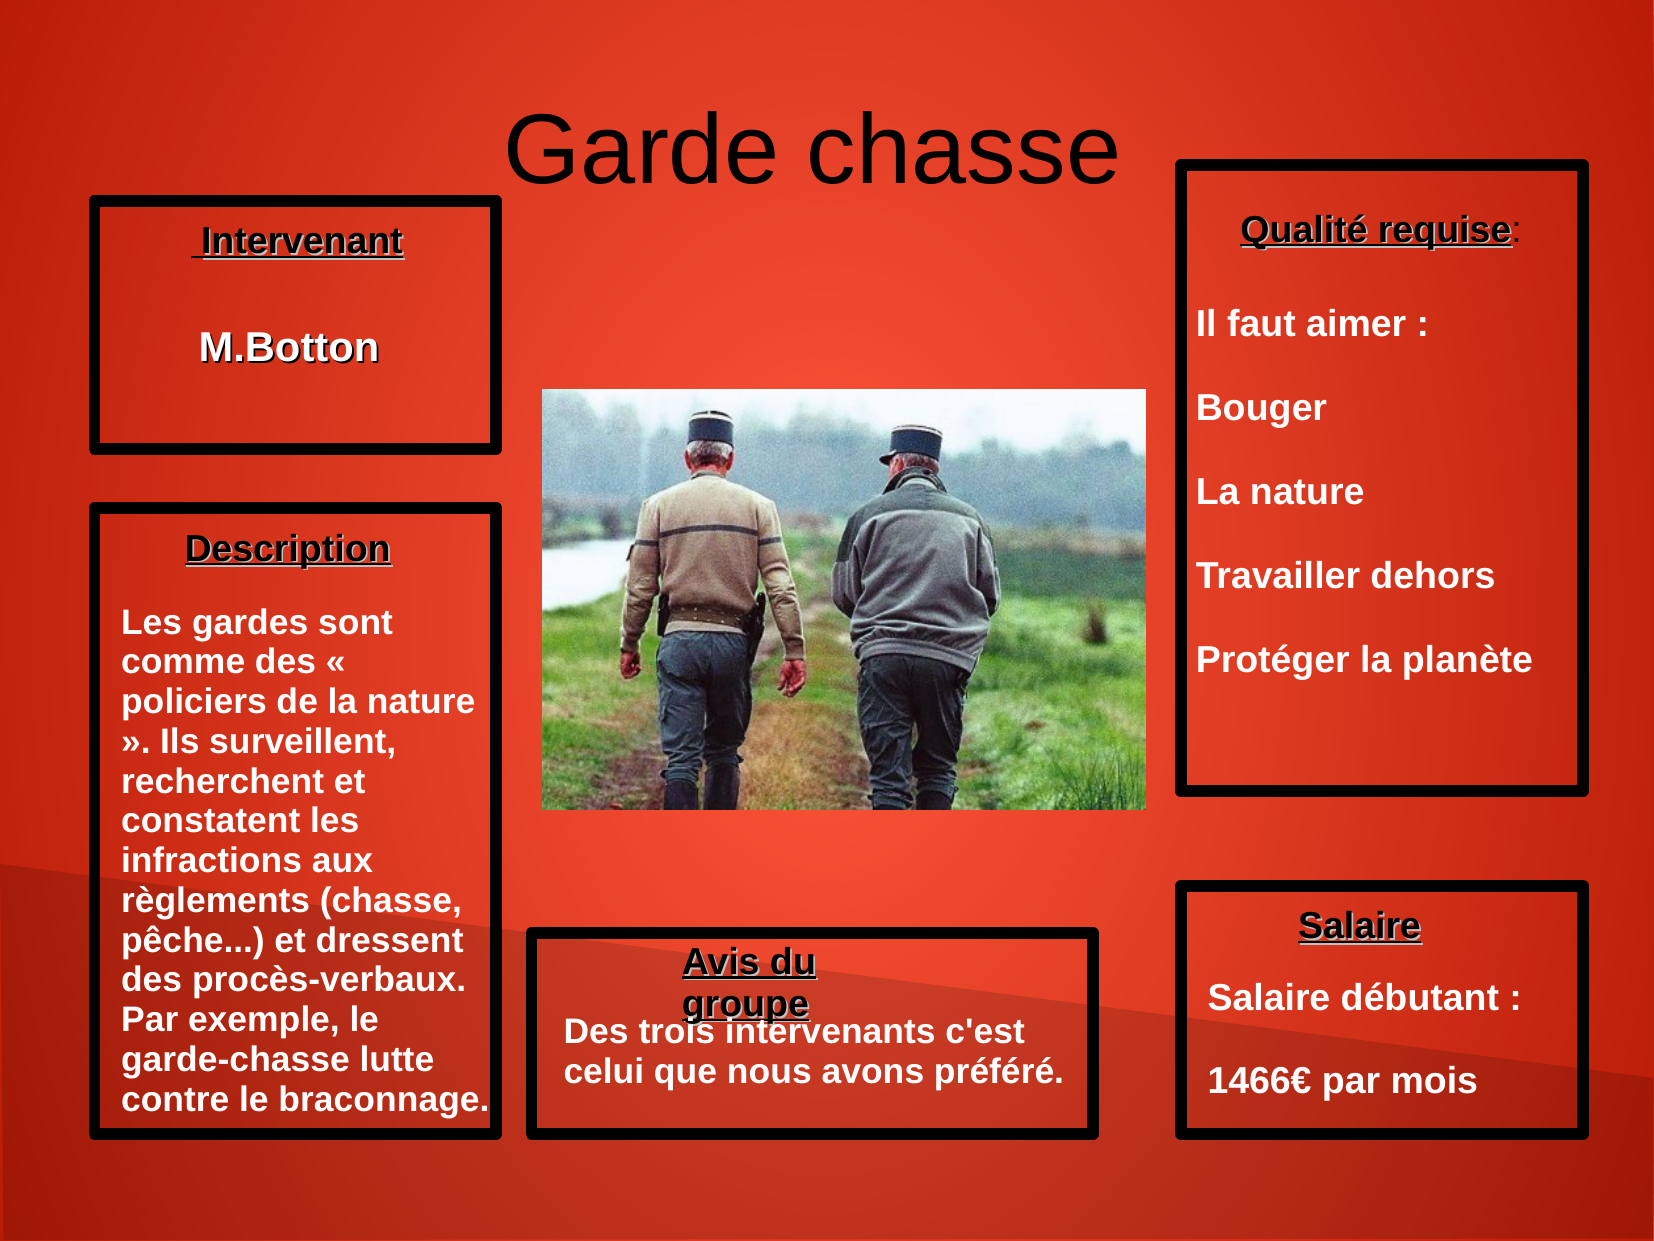

# Garde chasse
 Qualité requise:
 Intervenant
Il faut aimer :
Bouger
La nature
Travailler dehors
Protéger la planète
 M.Botton
Description
Les gardes sont comme des « policiers de la nature ». Ils surveillent, recherchent et constatent les infractions aux règlements (chasse, pêche...) et dressent des procès-verbaux. Par exemple, le garde-chasse lutte contre le braconnage.
Salaire
Avis du groupe
Salaire débutant :
1466€ par mois
Des trois intervenants c'est
celui que nous avons préféré.